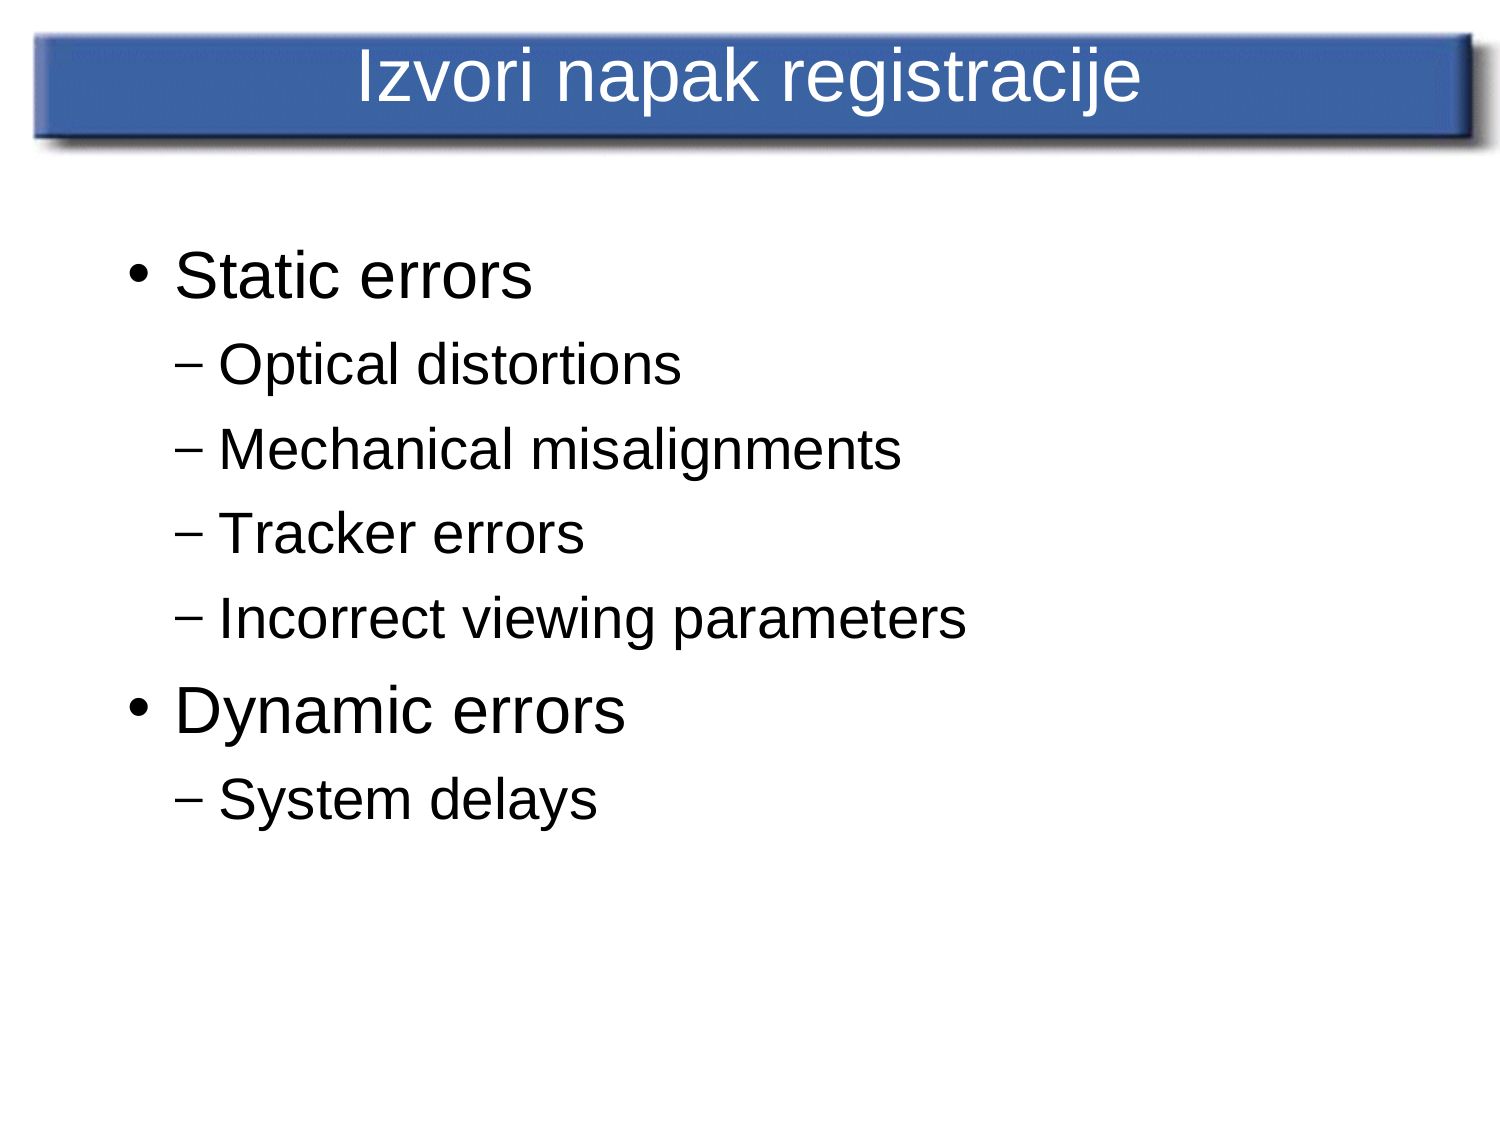

# Izvori napak registracije
 Static errors
 Optical distortions
 Mechanical misalignments
 Tracker errors
 Incorrect viewing parameters
 Dynamic errors
 System delays